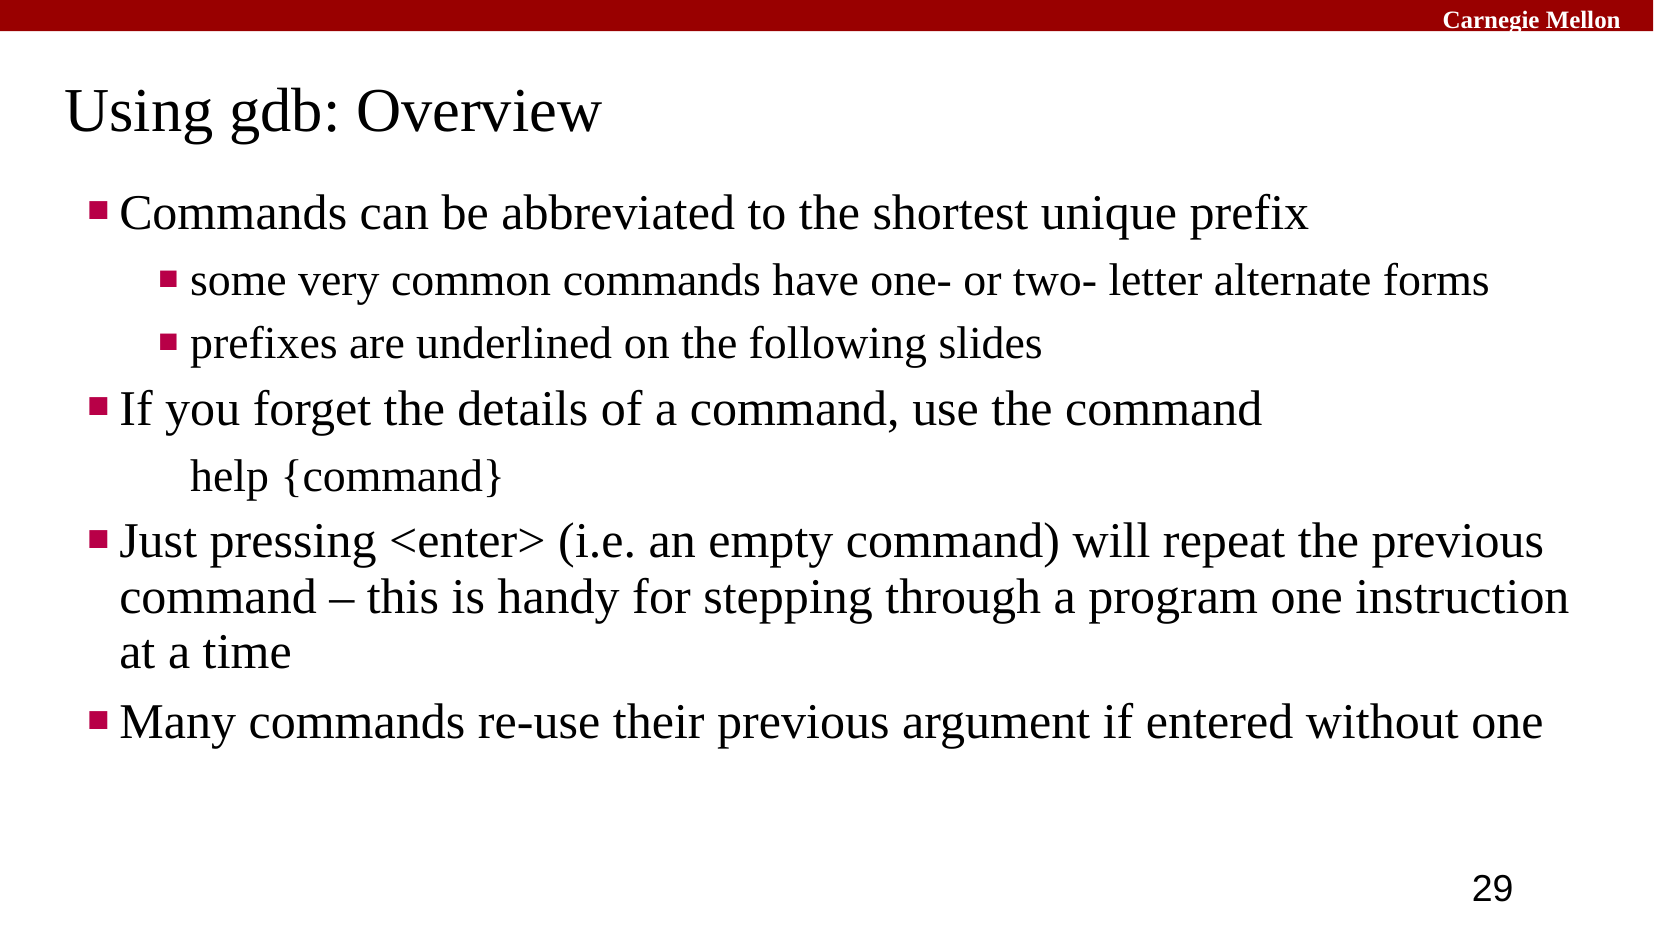

# Using gdb: Overview
Commands can be abbreviated to the shortest unique prefix
some very common commands have one- or two- letter alternate forms
prefixes are underlined on the following slides
If you forget the details of a command, use the command
help {command}
Just pressing <enter> (i.e. an empty command) will repeat the previous command – this is handy for stepping through a program one instruction at a time
Many commands re-use their previous argument if entered without one